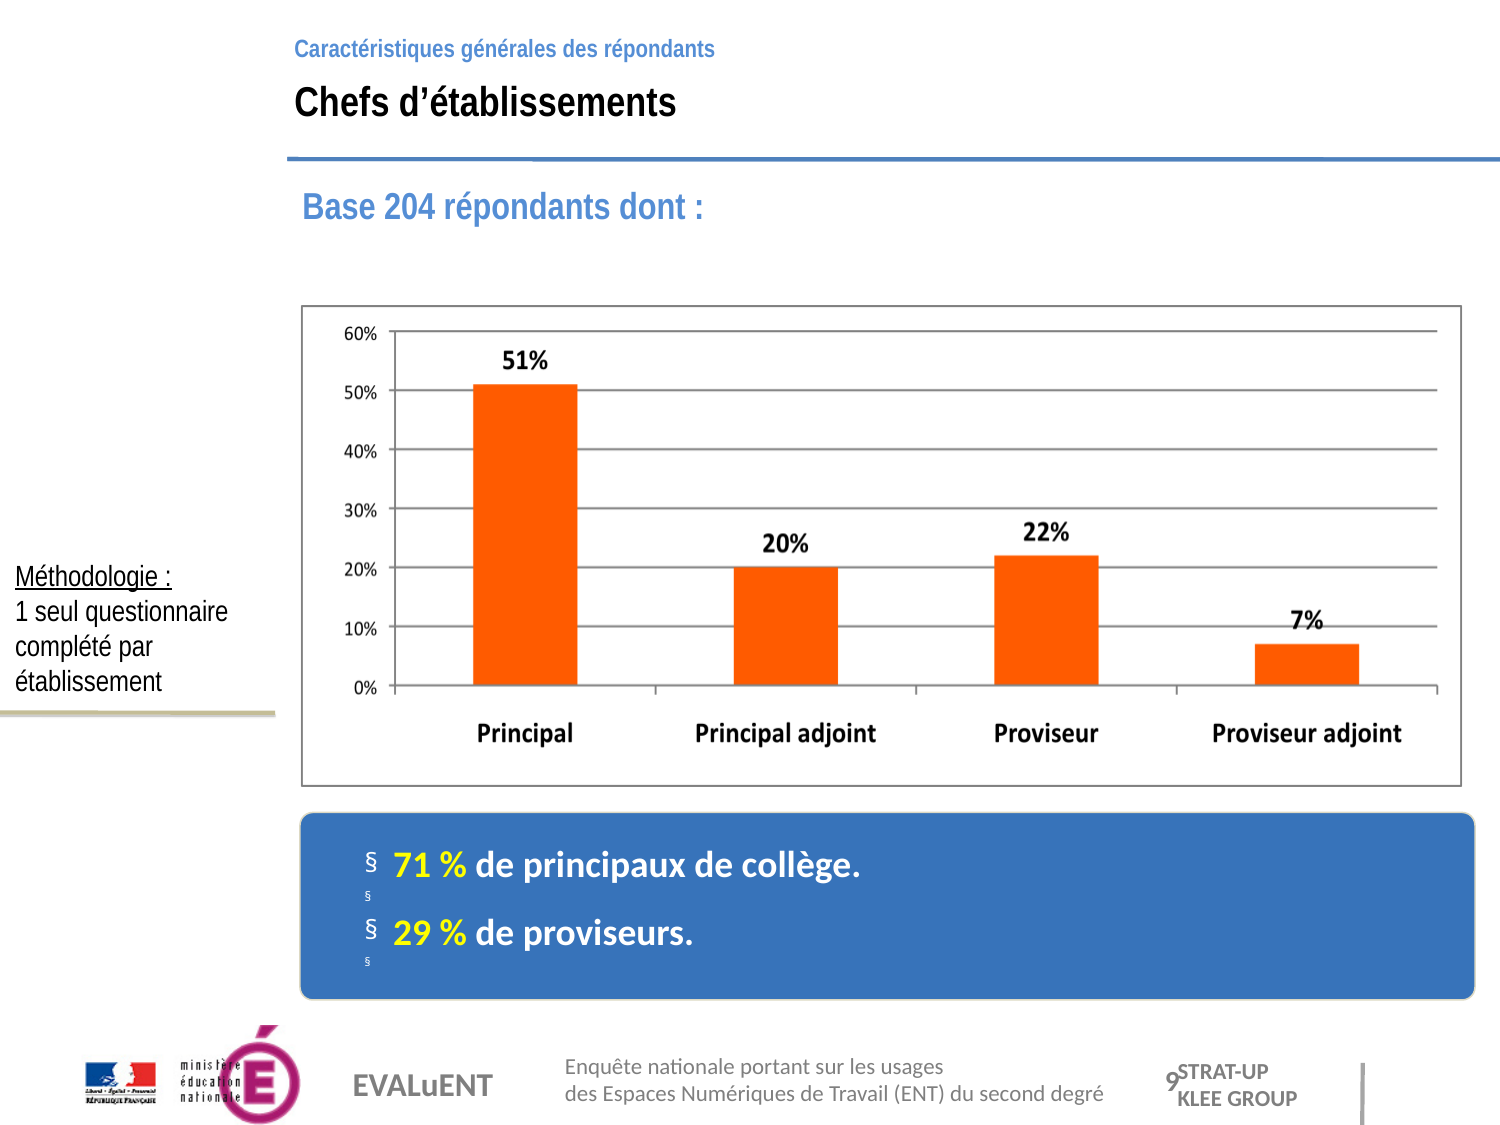

Caractéristiques générales des répondants
Chefs d’établissements
Base 204 répondants dont :
Méthodologie :
1 seul questionnaire
complété par établissement
71 % de principaux de collège.
29 % de proviseurs.